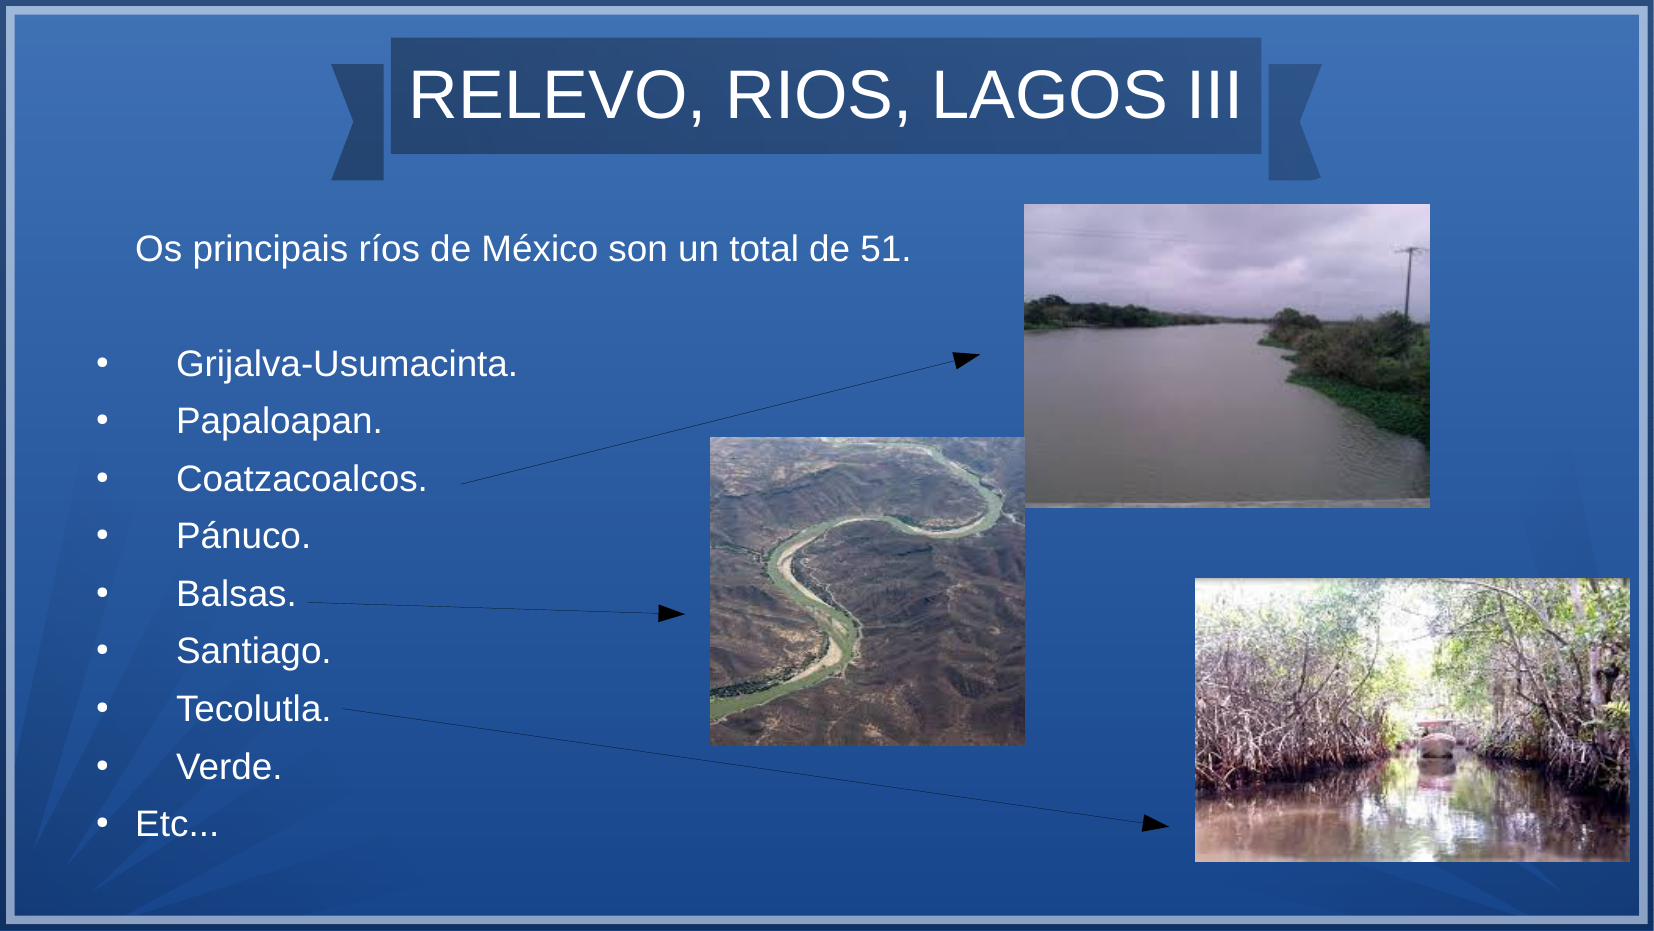

# RELEVO, RIOS, LAGOS III
Os principais ríos de México son un total de 51.
 Grijalva-Usumacinta.
 Papaloapan.
 Coatzacoalcos.
 Pánuco.
 Balsas.
 Santiago.
 Tecolutla.
 Verde.
Etc...